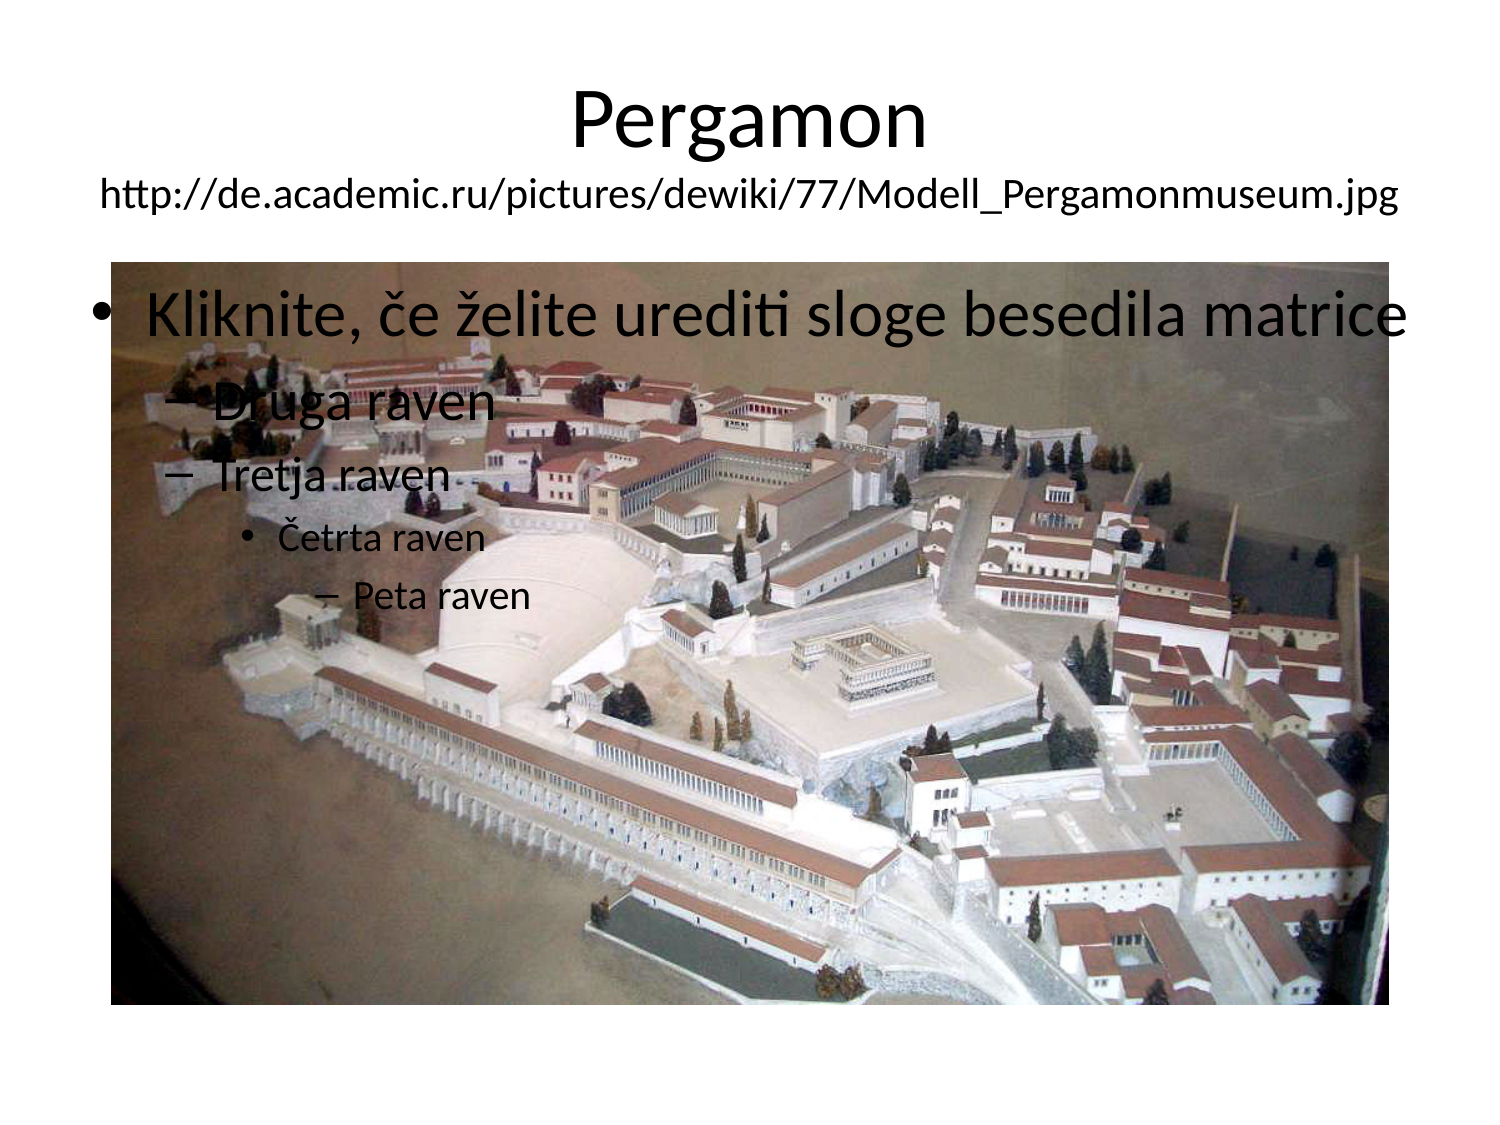

# Pergamon http://de.academic.ru/pictures/dewiki/77/Modell_Pergamonmuseum.jpg
Kliknite, če želite urediti sloge besedila matrice
Druga raven
Tretja raven
Četrta raven
Peta raven